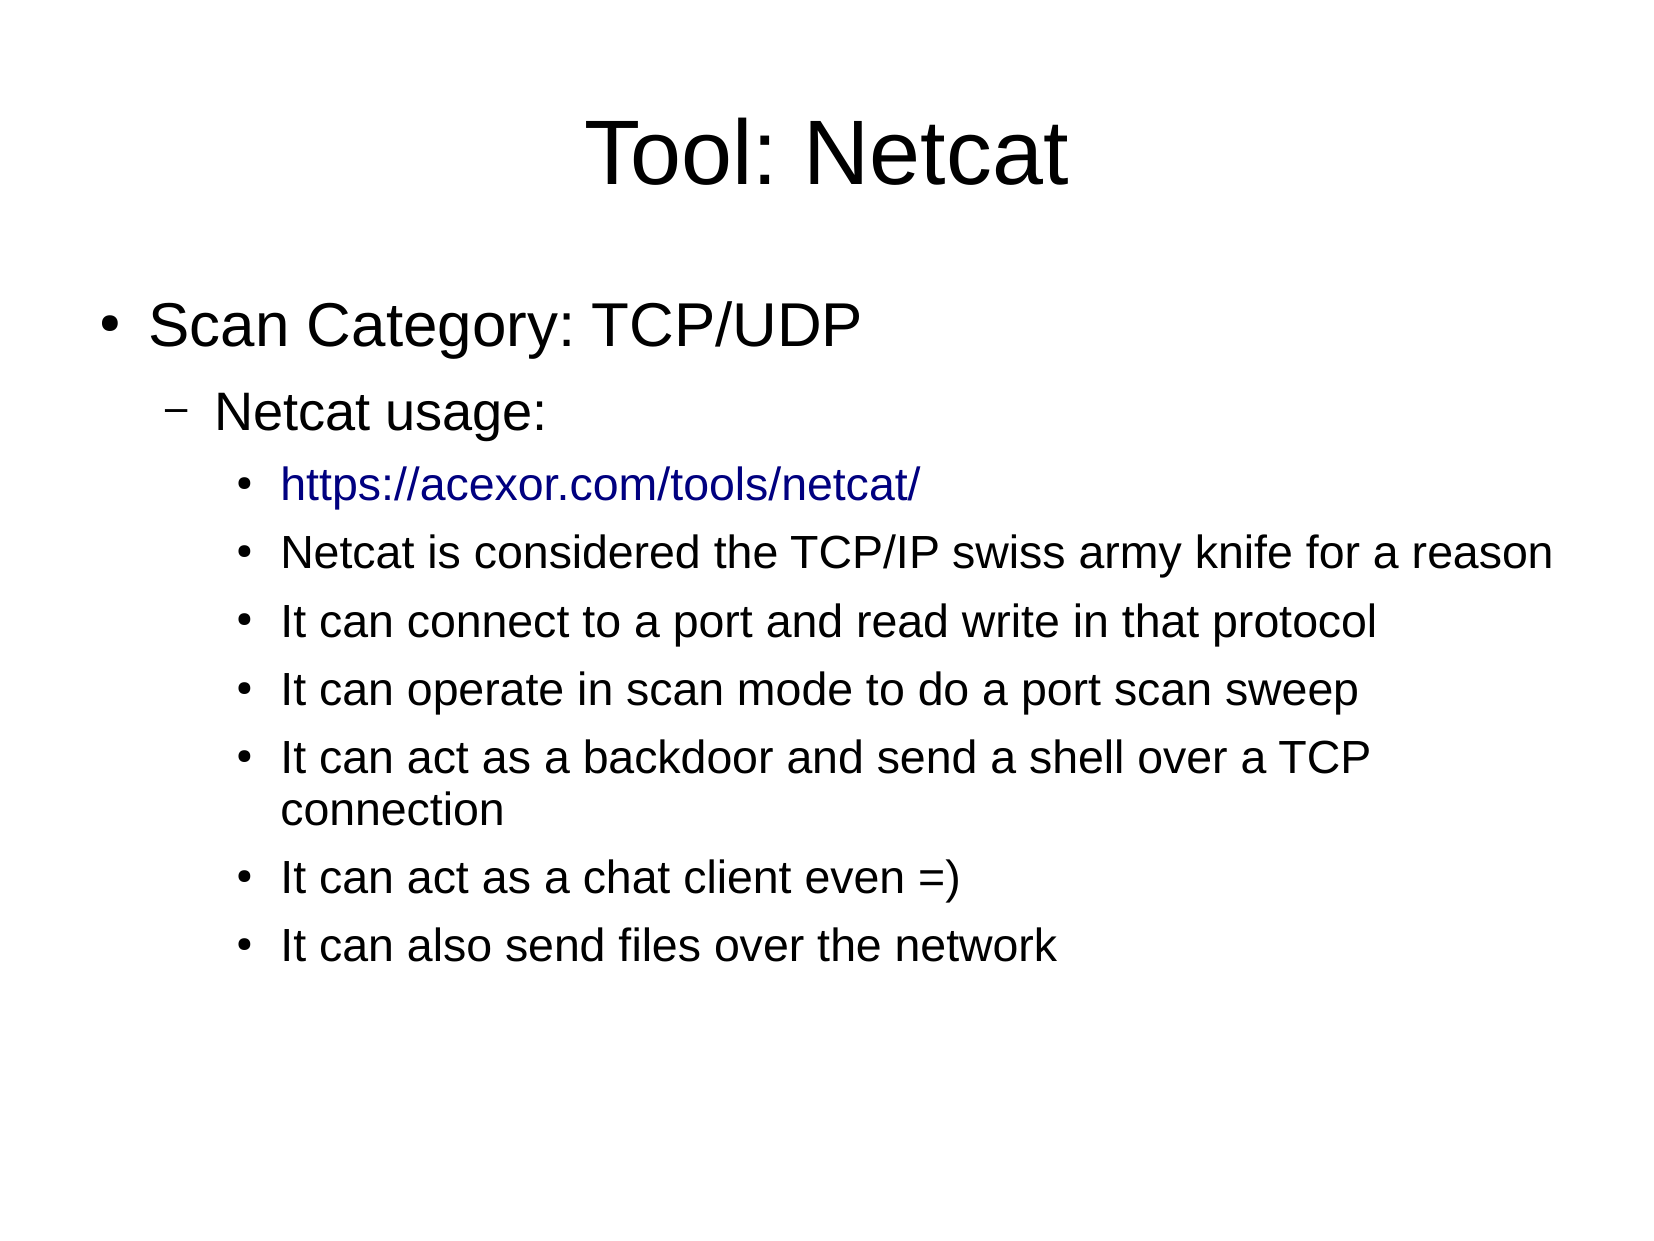

# Tool: Netcat
Scan Category: TCP/UDP
Netcat usage:
https://acexor.com/tools/netcat/
Netcat is considered the TCP/IP swiss army knife for a reason
It can connect to a port and read write in that protocol
It can operate in scan mode to do a port scan sweep
It can act as a backdoor and send a shell over a TCP connection
It can act as a chat client even =)
It can also send files over the network